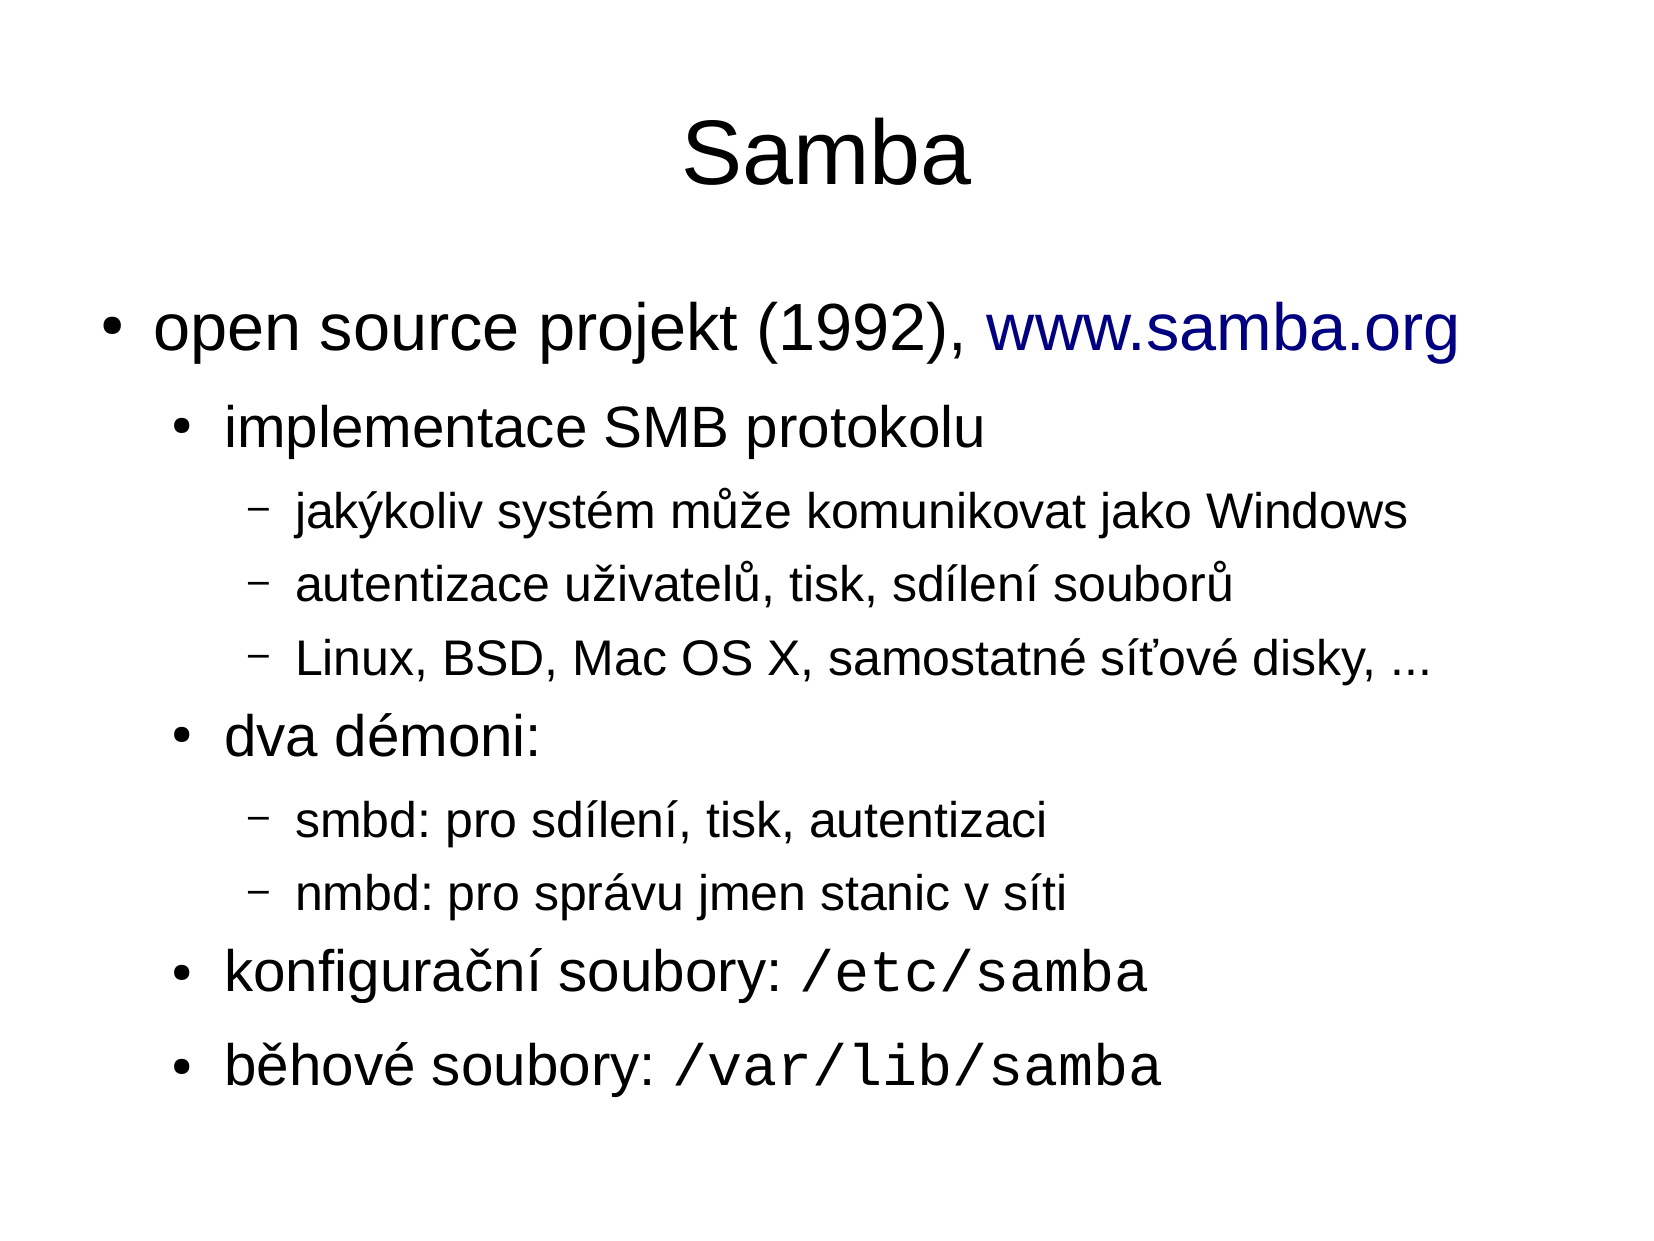

# Samba
open source projekt (1992), www.samba.org
implementace SMB protokolu
jakýkoliv systém může komunikovat jako Windows
autentizace uživatelů, tisk, sdílení souborů
Linux, BSD, Mac OS X, samostatné síťové disky, ...
dva démoni:
smbd: pro sdílení, tisk, autentizaci
nmbd: pro správu jmen stanic v síti
konfigurační soubory: /etc/samba
běhové soubory: /var/lib/samba